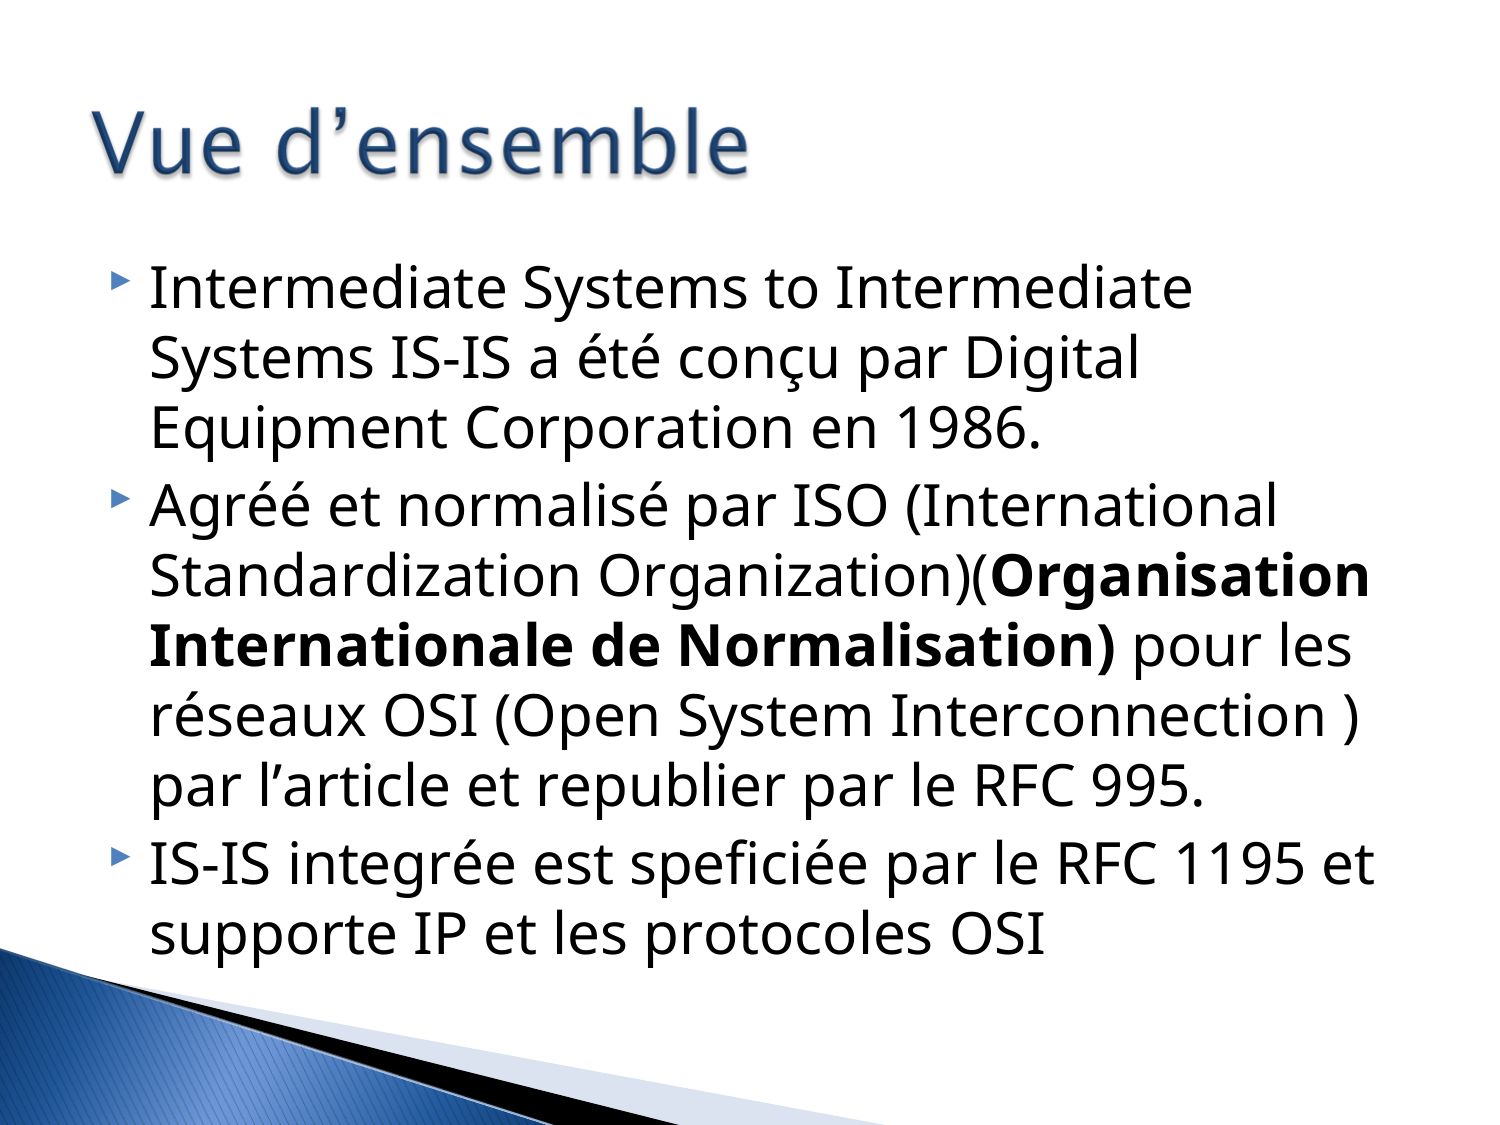

# Intermediate Systems to Intermediate Systems IS-IS a été conçu par Digital Equipment Corporation en 1986.
Agréé et normalisé par ISO (International Standardization Organization)(Organisation Internationale de Normalisation) pour les réseaux OSI (Open System Interconnection ) par l’article et republier par le RFC 995.
IS-IS integrée est speficiée par le RFC 1195 et supporte IP et les protocoles OSI